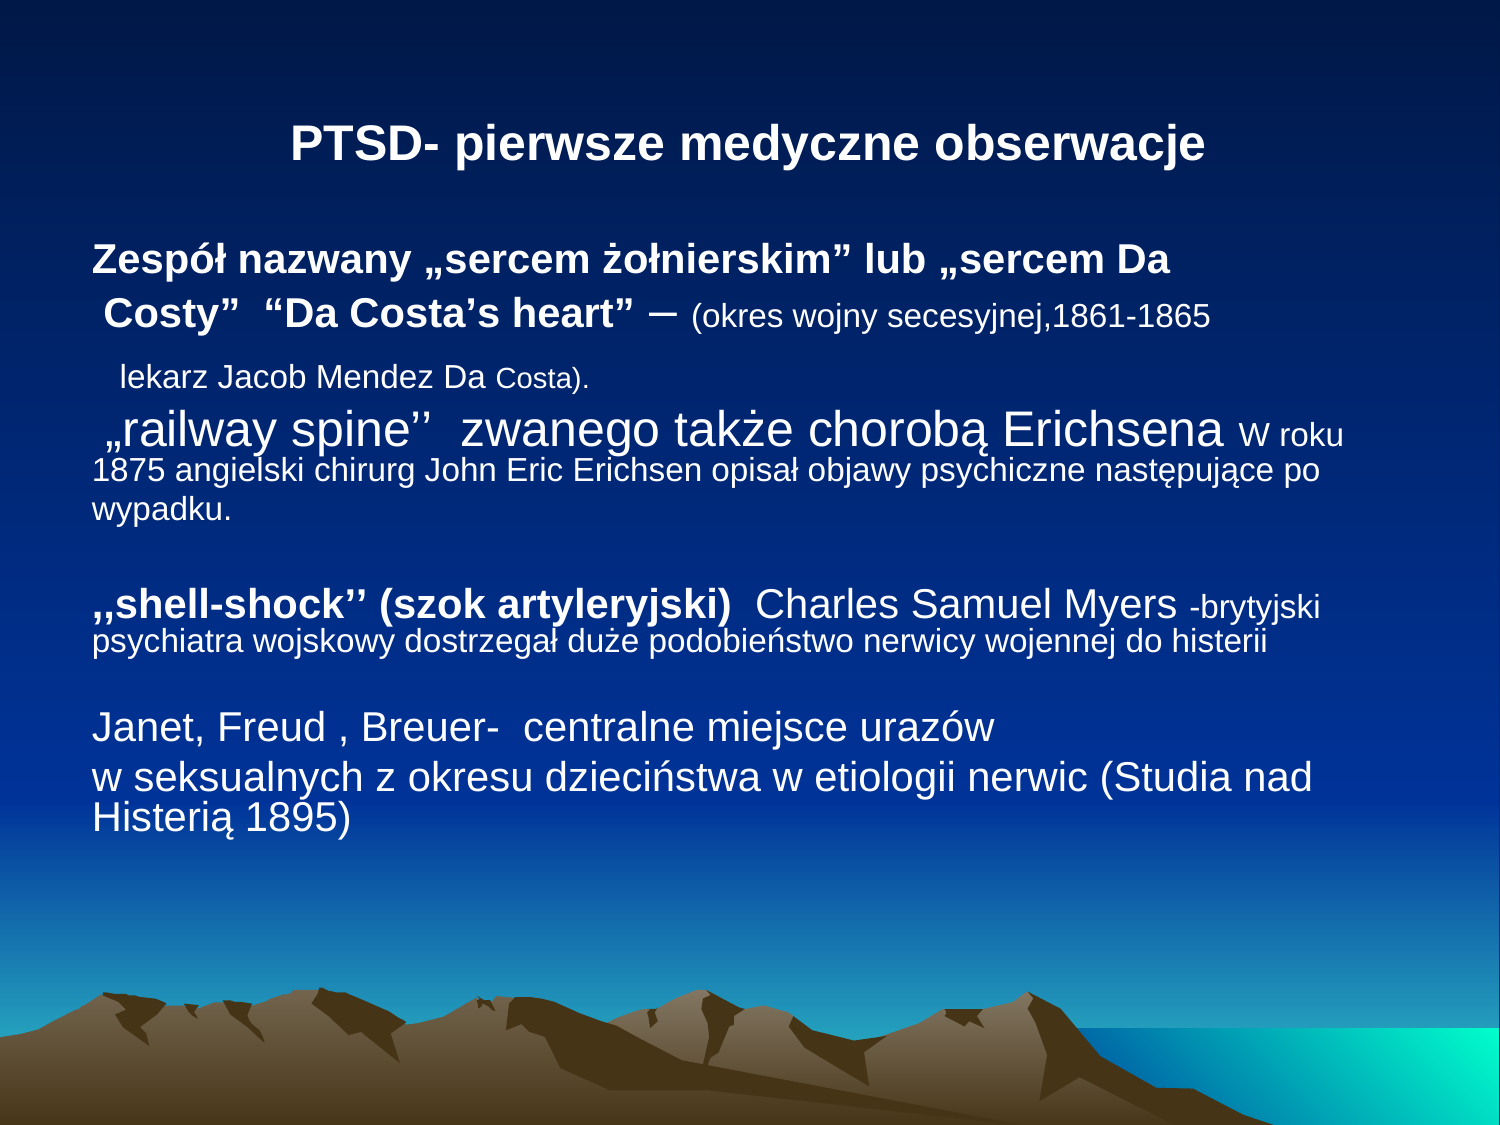

PTSD- pierwsze medyczne obserwacje
Zespół nazwany „sercem żołnierskim” lub „sercem Da
 Costy” “Da Costa’s heart” – (okres wojny secesyjnej,1861-1865
 lekarz Jacob Mendez Da Costa).
 „railway spine’’ zwanego także chorobą Erichsena W roku 1875 angielski chirurg John Eric Erichsen opisał objawy psychiczne następujące po wypadku.
,,shell-shock’’ (szok artyleryjski) Charles Samuel Myers -brytyjski psychiatra wojskowy dostrzegał duże podobieństwo nerwicy wojennej do histerii
Janet, Freud , Breuer- centralne miejsce urazów
w seksualnych z okresu dzieciństwa w etiologii nerwic (Studia nad Histerią 1895)